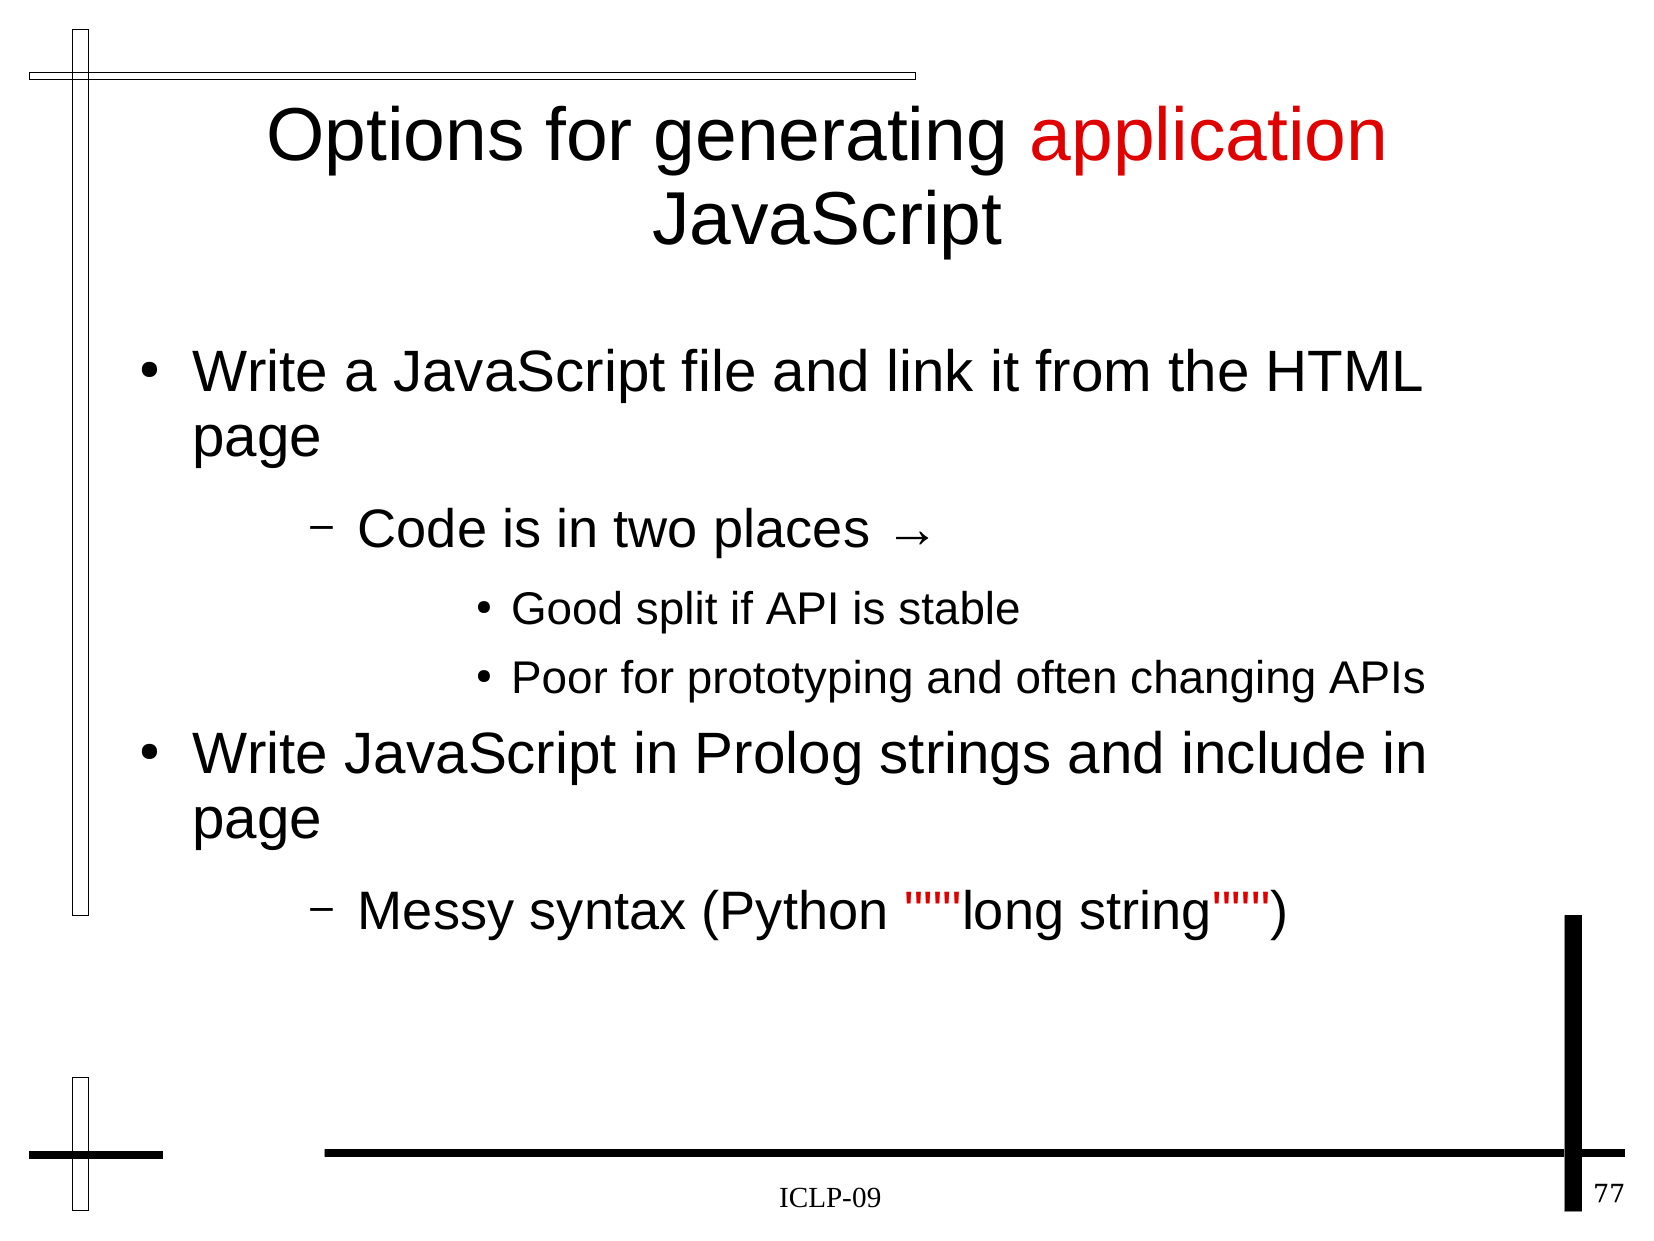

# Options for generating application JavaScript
Write a JavaScript file and link it from the HTML page
Code is in two places →
Good split if API is stable
Poor for prototyping and often changing APIs
Write JavaScript in Prolog strings and include in page
Messy syntax (Python """long string""")